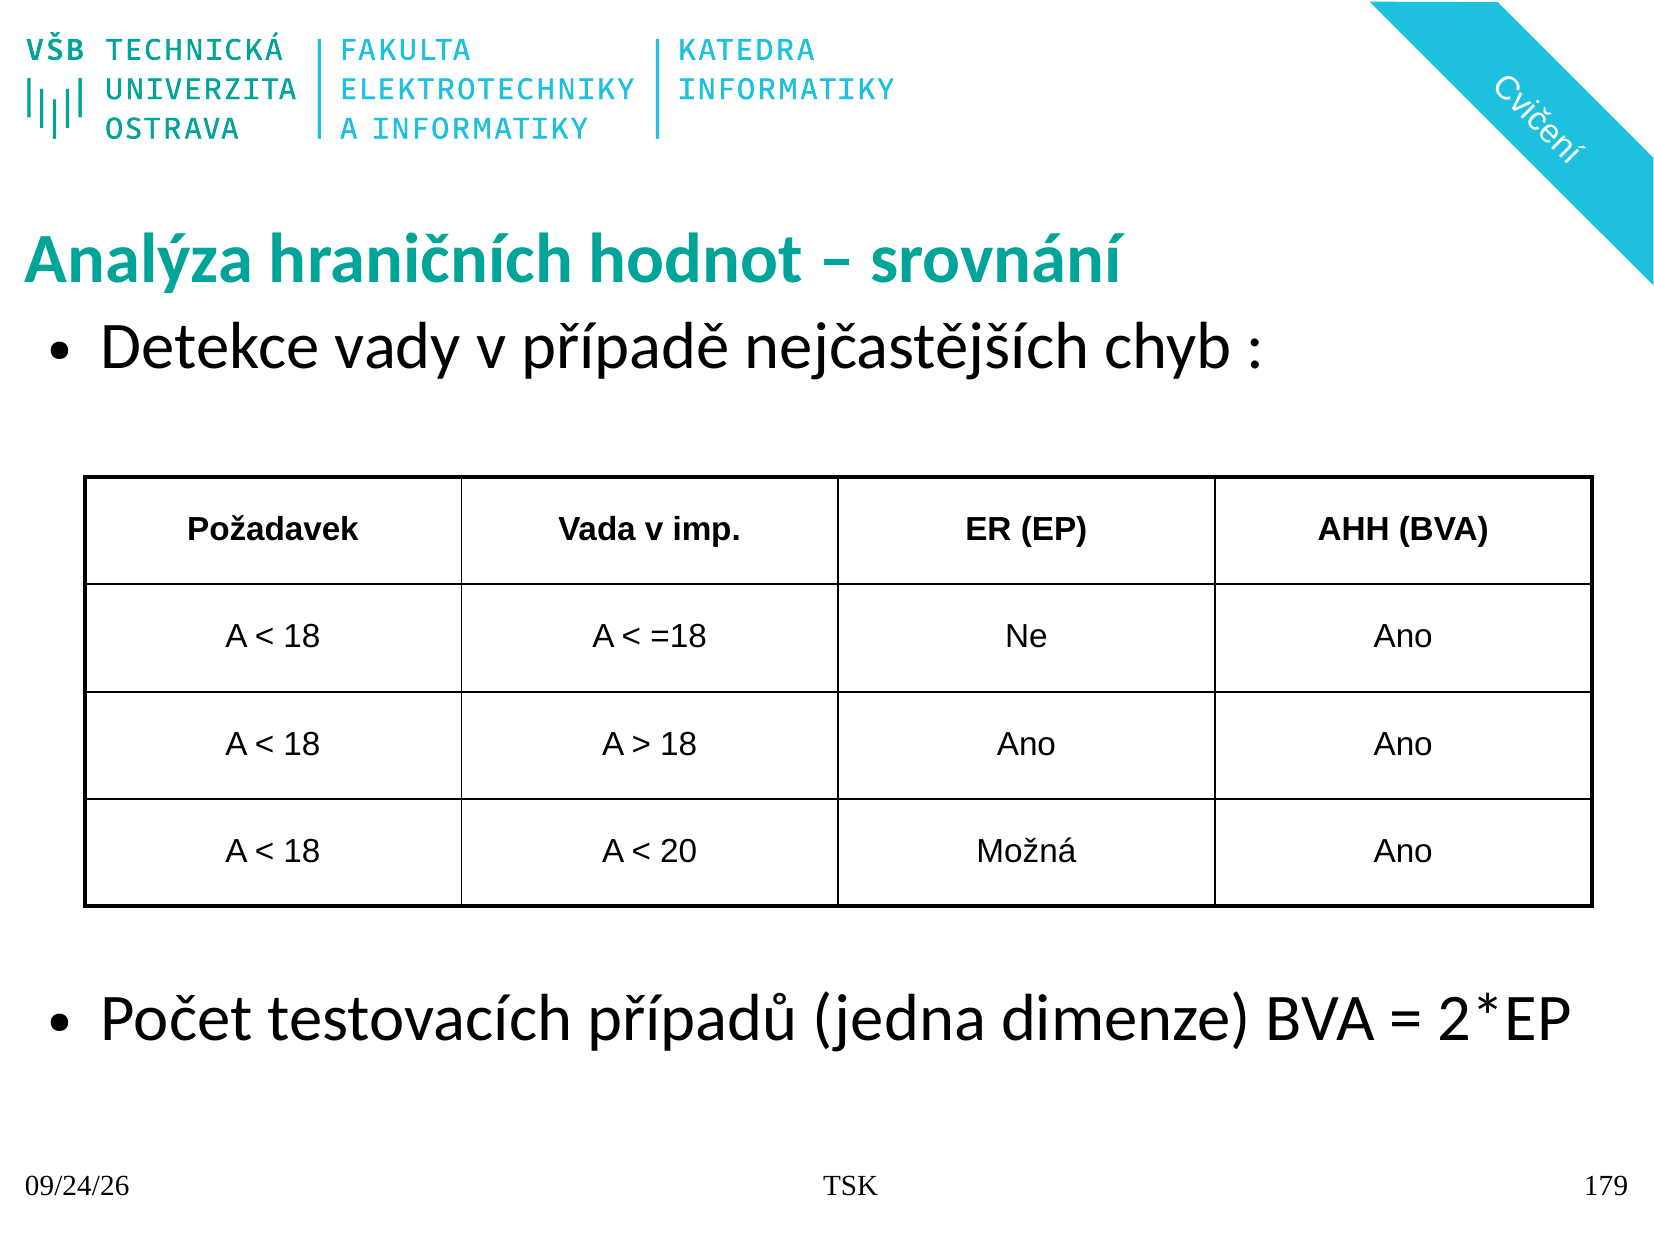

Cvičení
# Analýza hraničních hodnot – srovnání
Detekce vady v případě nejčastějších chyb :
Počet testovacích případů (jedna dimenze) BVA = 2*EP
| Požadavek | Vada v imp. | ER (EP) | AHH (BVA) |
| --- | --- | --- | --- |
| A < 18 | A < =18 | Ne | Ano |
| A < 18 | A > 18 | Ano | Ano |
| A < 18 | A < 20 | Možná | Ano |
TSK
179